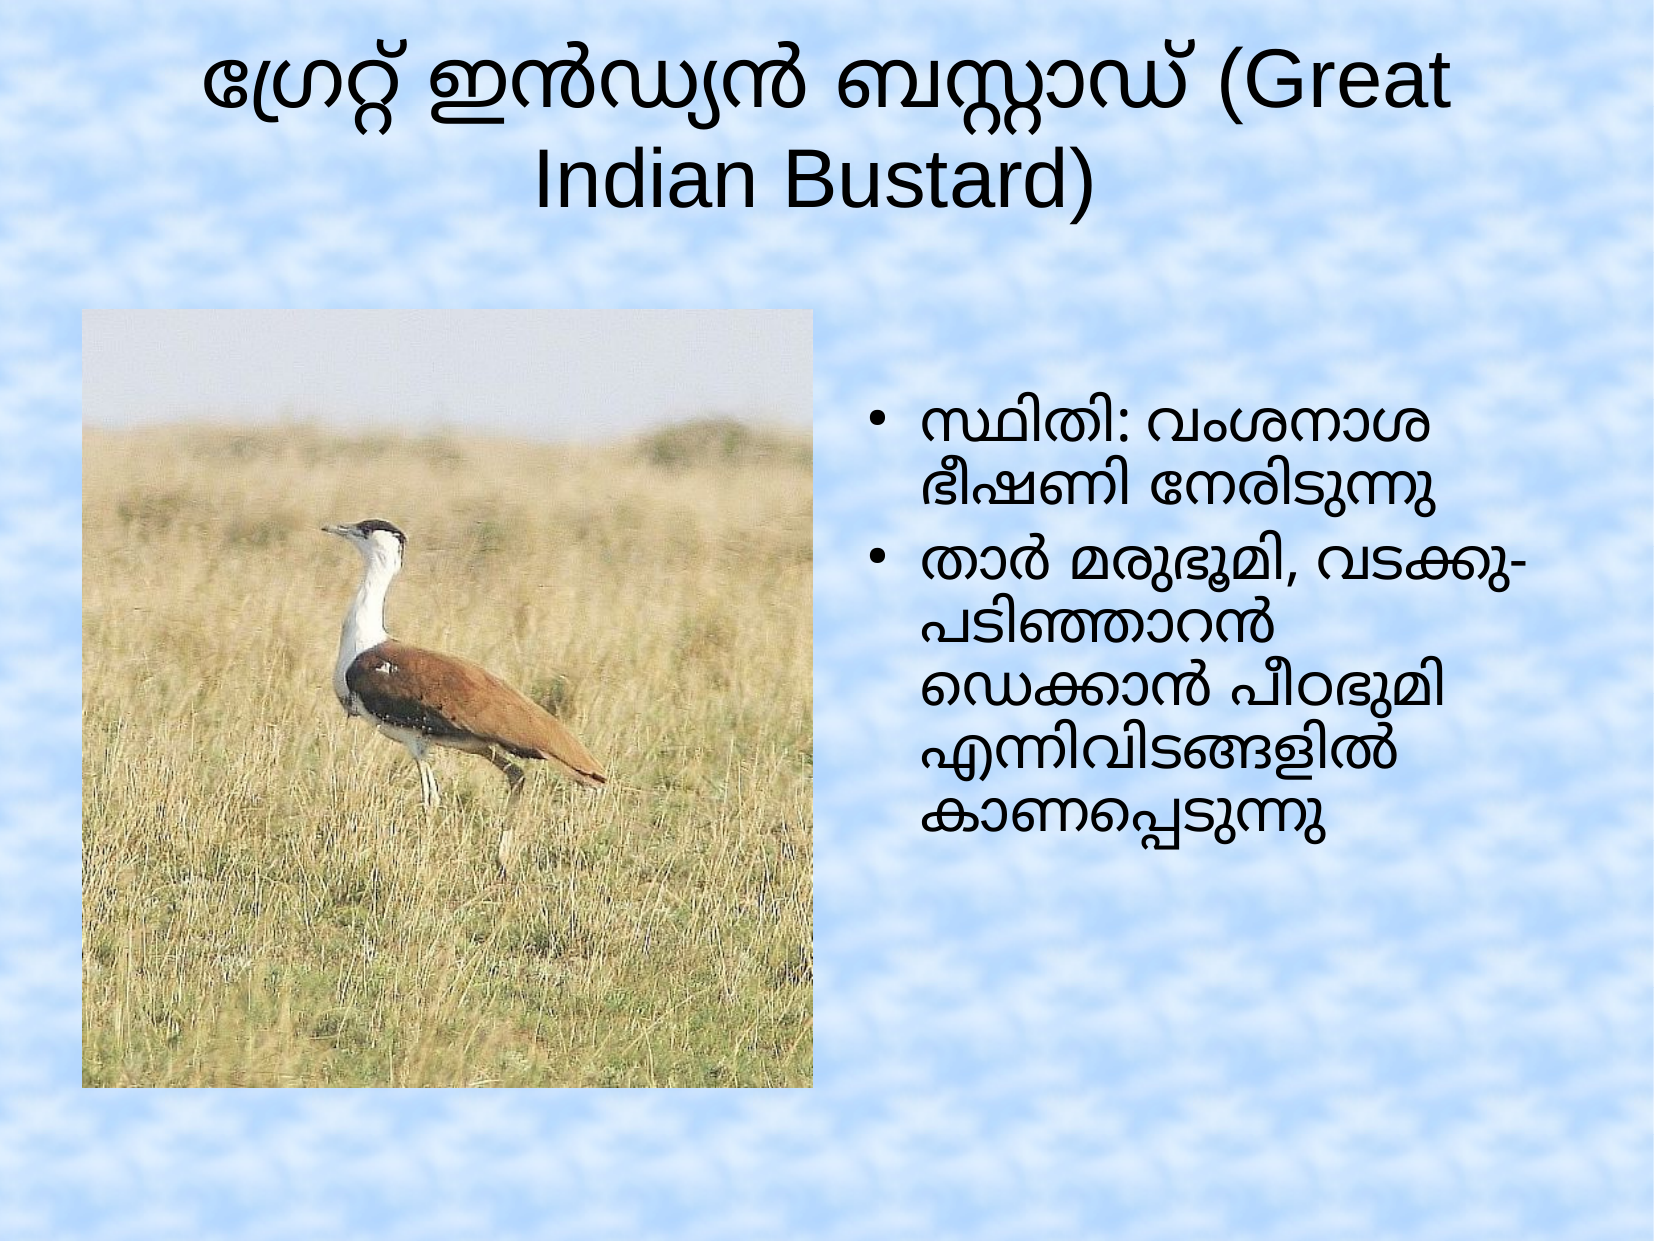

# ഗ്രേറ്റ് ഇന്‍ഡ്യന്‍ ബസ്റ്റാഡ് (Great Indian Bustard)
സ്ഥിതി: വംശനാശ ഭീഷണി നേരിടുന്നു
താര്‍ മരുഭൂമി, വടക്കു-പടിഞ്ഞാറന്‍ ഡെക്കാന്‍ പീഠഭുമി എന്നിവിടങ്ങളില്‍ കാണപ്പെടുന്നു